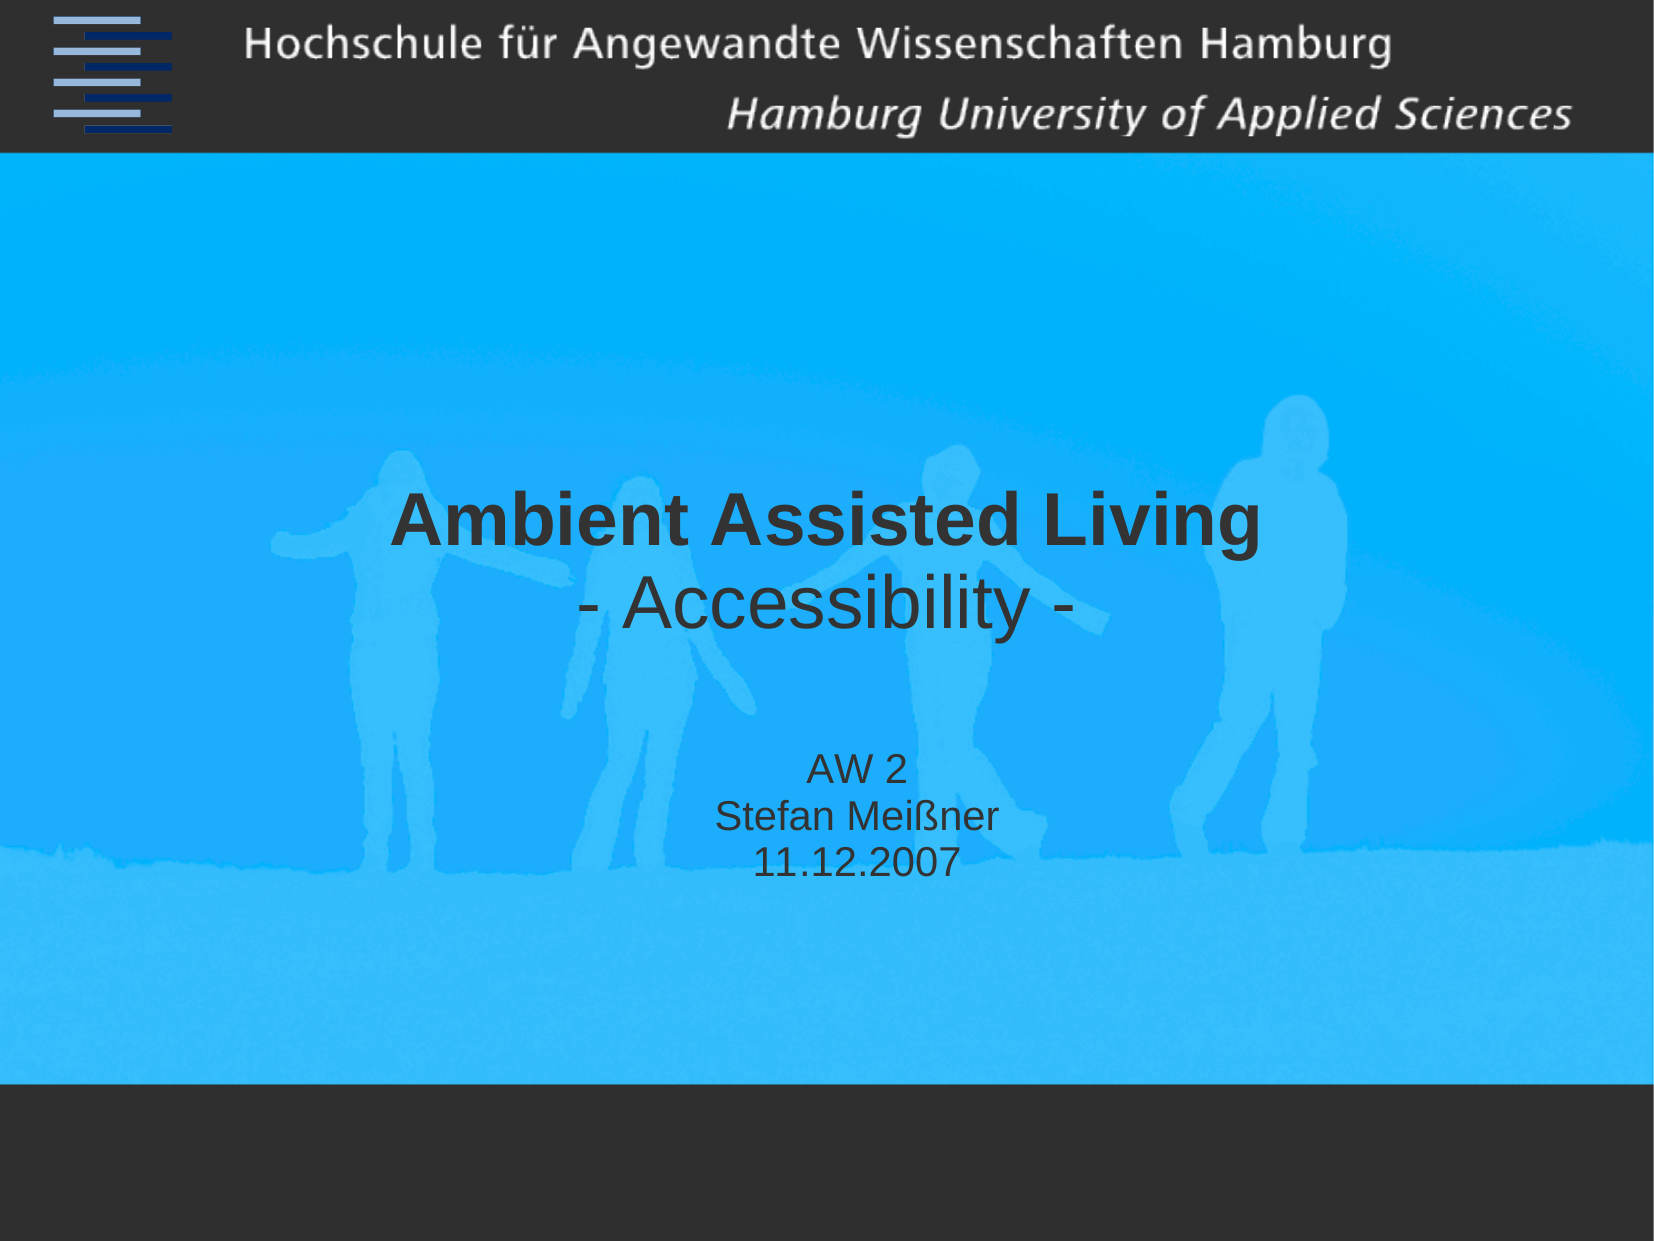

# Ambient Assisted Living - Accessibility -
AW 2
Stefan Meißner
11.12.2007